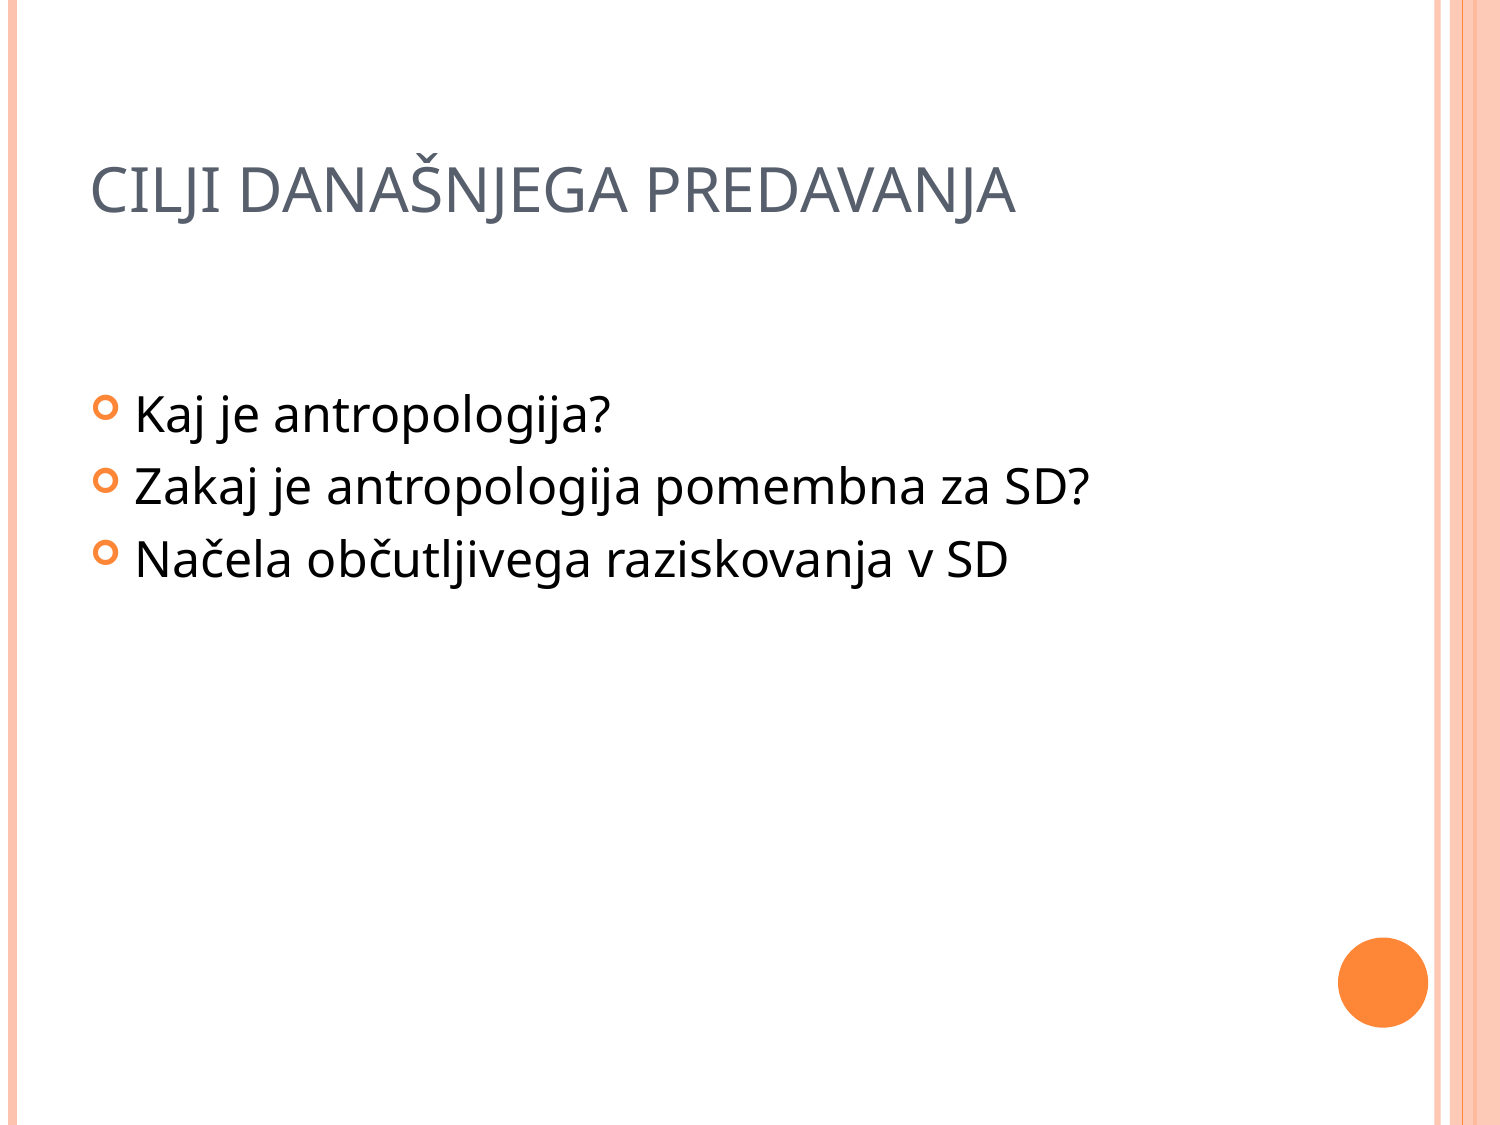

# CILJI DANAŠNJEGA PREDAVANJA
Kaj je antropologija?
Zakaj je antropologija pomembna za SD?
Načela občutljivega raziskovanja v SD